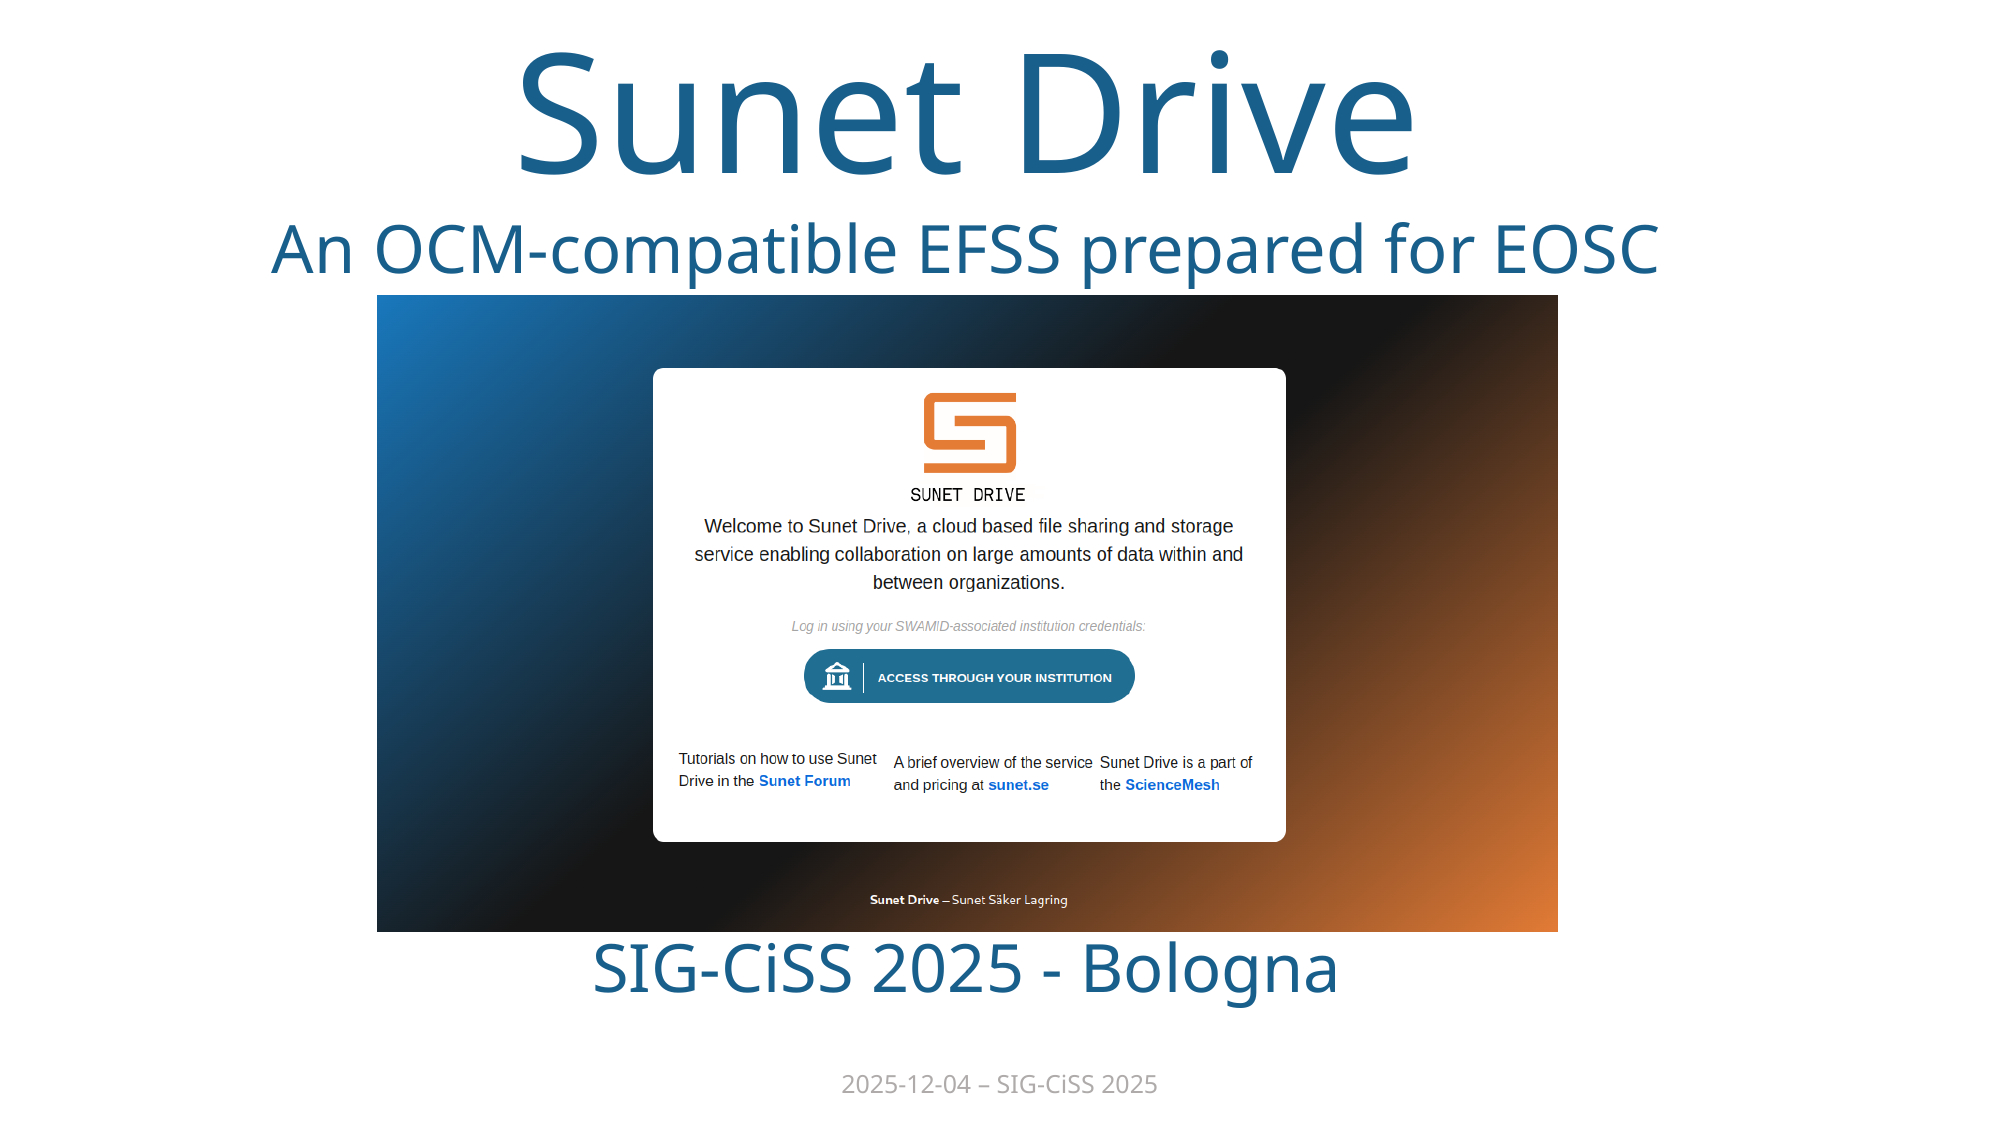

# Sunet Drive An OCM-compatible EFSS prepared for EOSC SIG-CiSS 2025 - Bologna
2025-12-04 – SIG-CiSS 2025